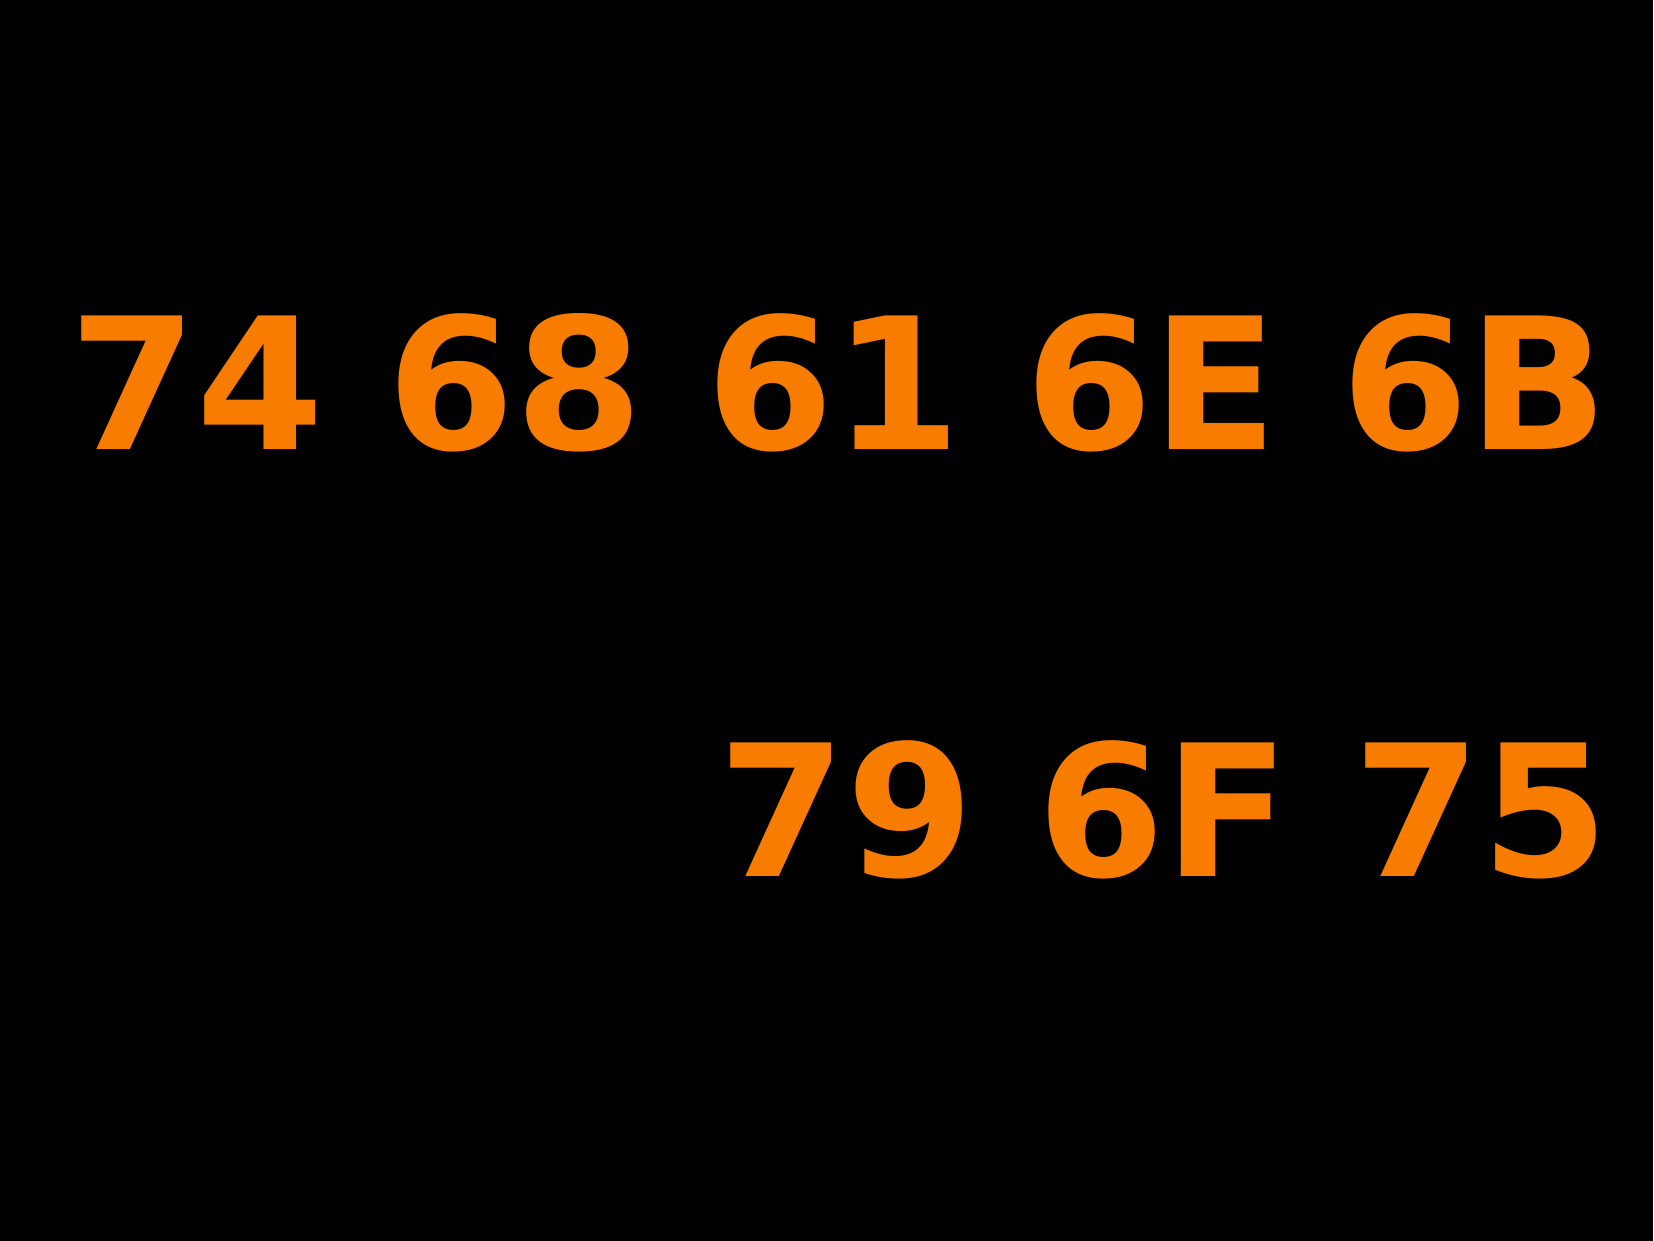

74 68 61 6E 6B
79 6F 75